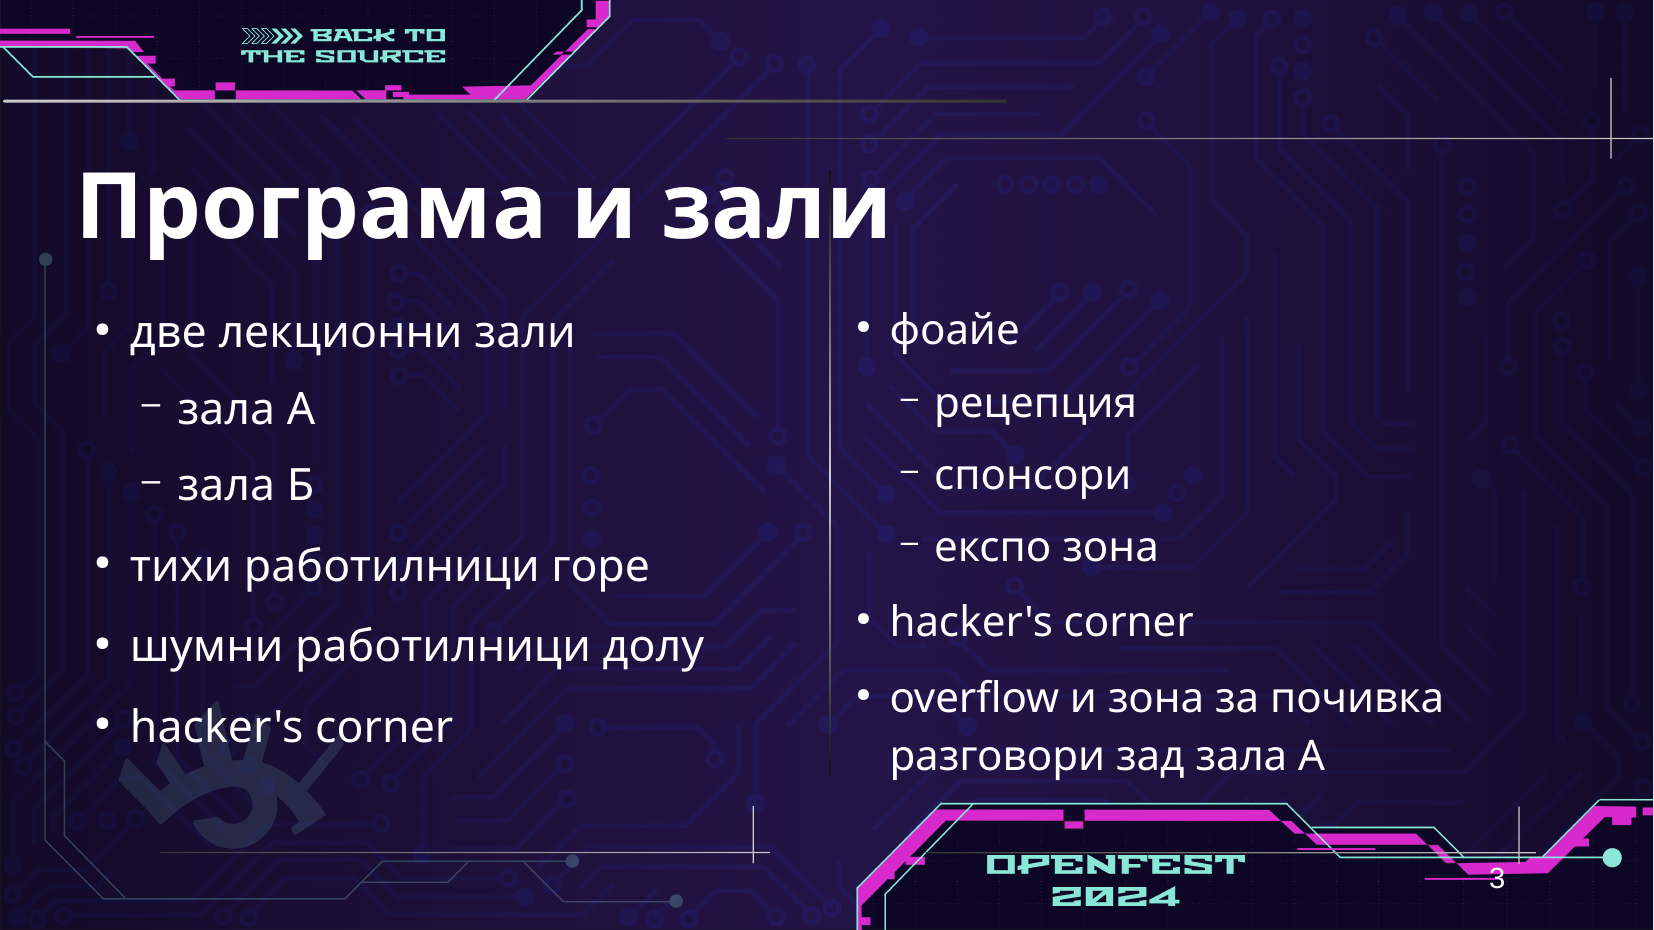

# Програма и зали
две лекционни зали
зала А
зала Б
тихи работилници горе
шумни работилници долу
hacker's corner
фоайе
рецепция
спонсори
експо зона
hacker's corner
overflow и зона за почивка разговори зад зала А
3